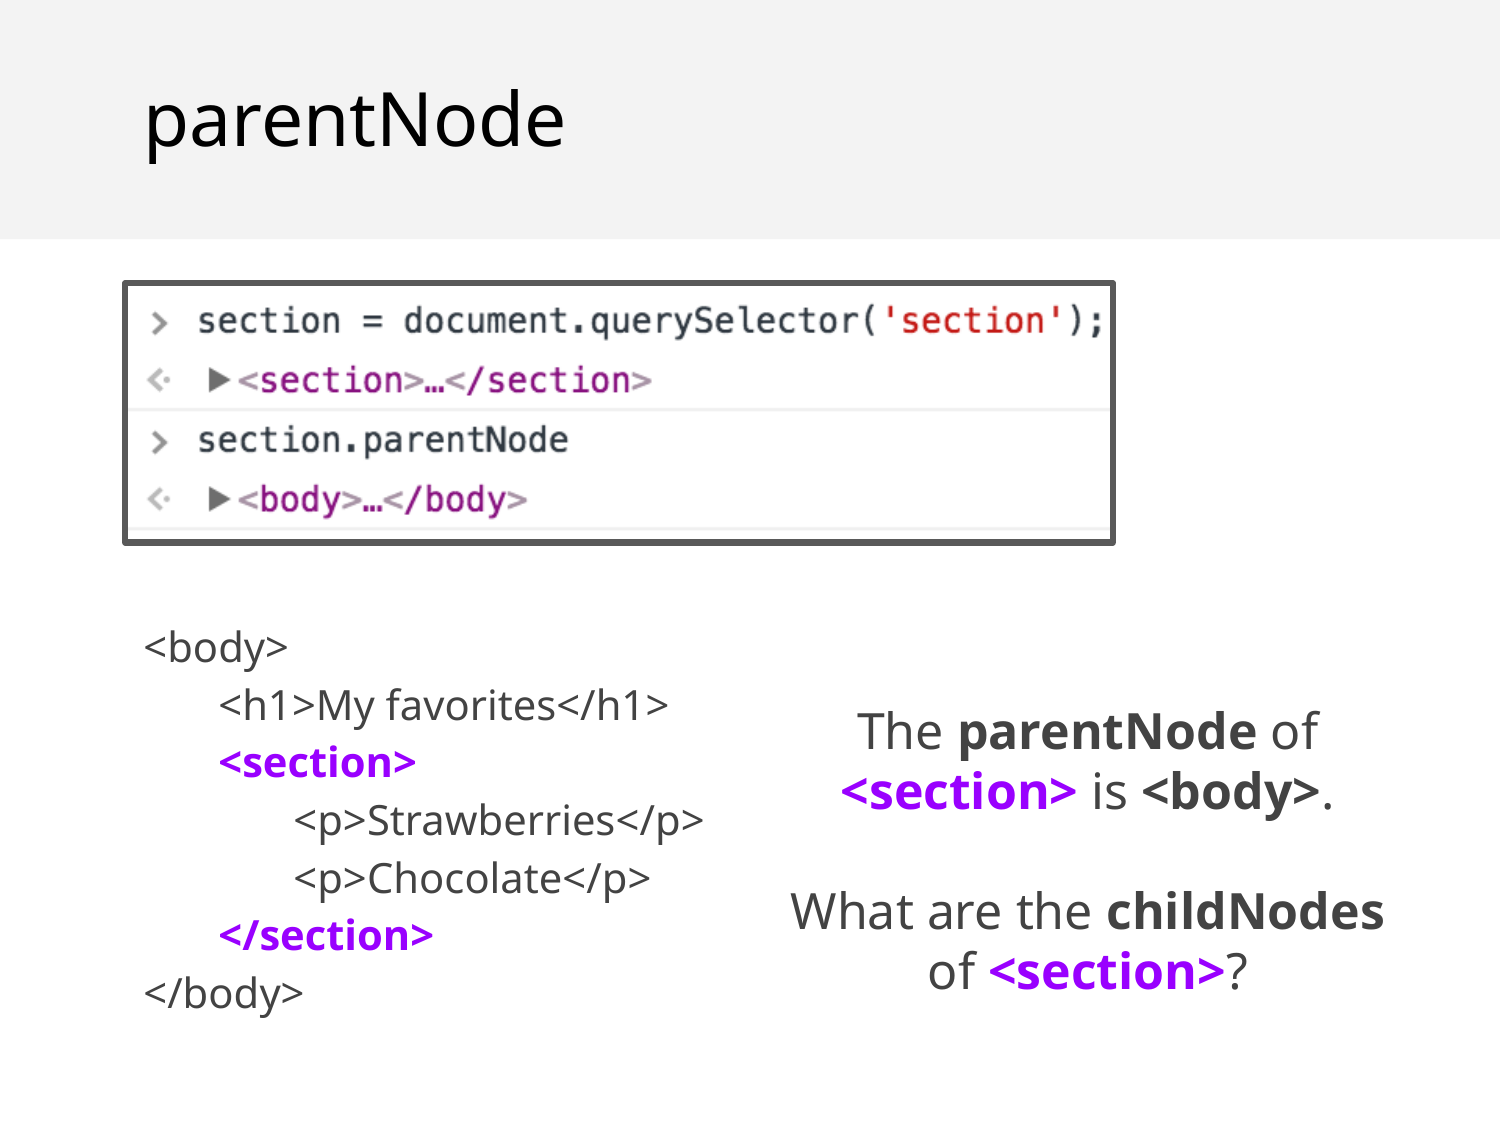

# parentNode
<body>
	<h1>My favorites</h1>
	<section>
		<p>Strawberries</p>
		<p>Chocolate</p>
	</section>
</body>
The parentNode of <section> is <body>.
What are the childNodes of <section>?